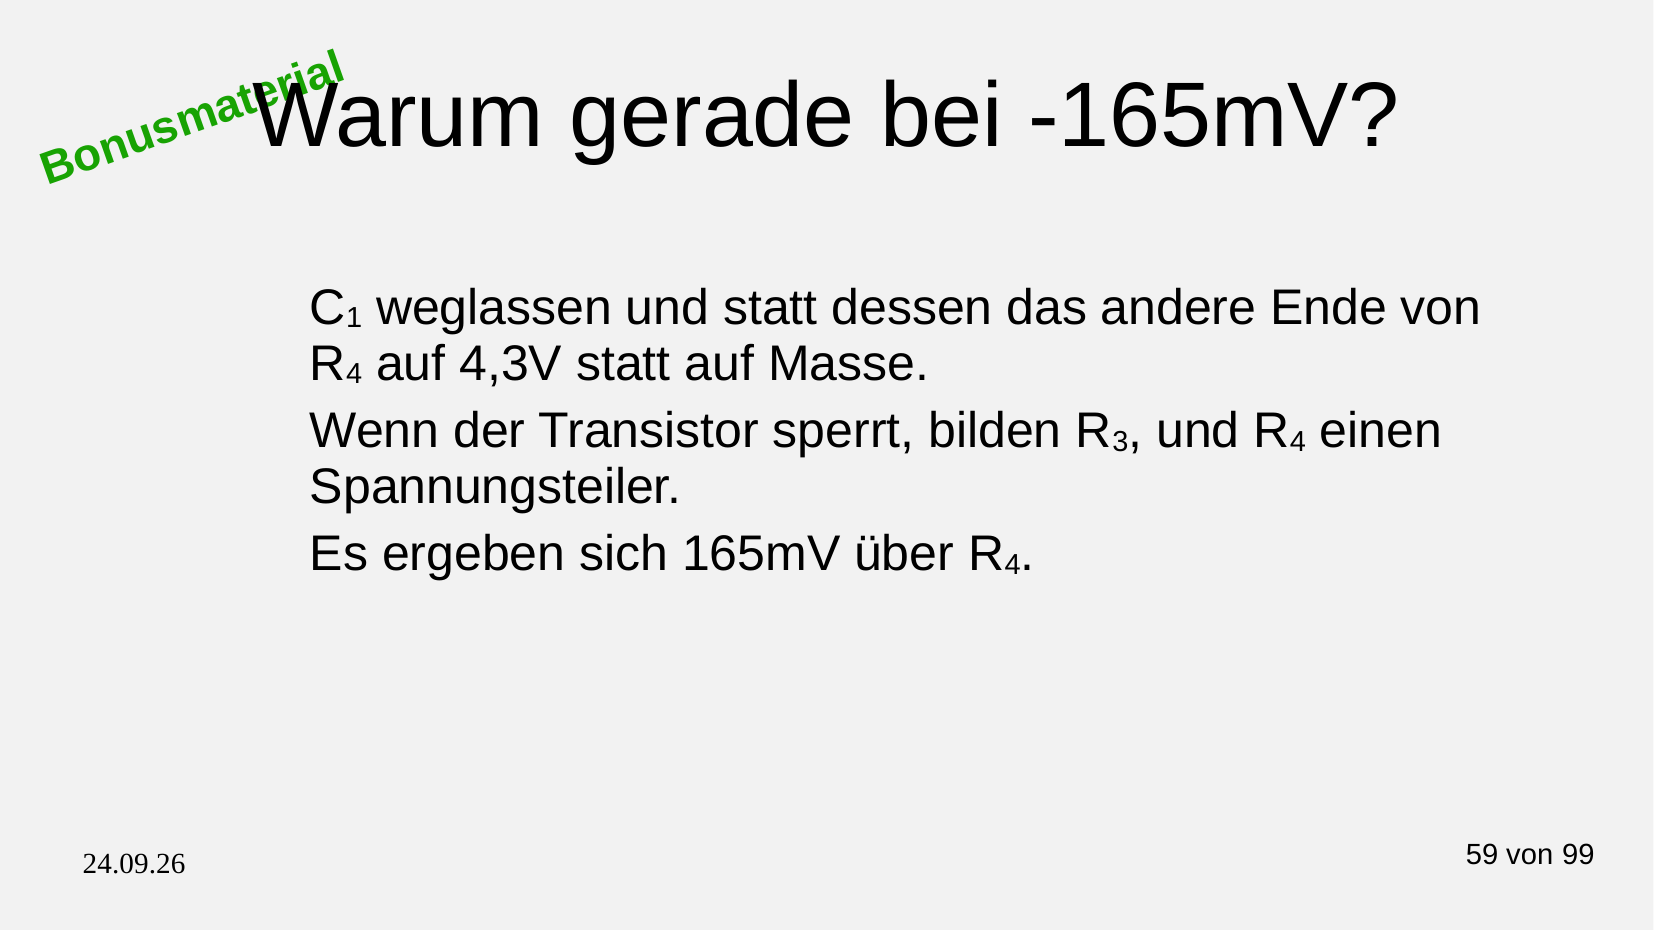

# Warum gerade bei -165mV?
C1 weglassen und statt dessen das andere Ende von R4 auf 4,3V statt auf Masse.
Wenn der Transistor sperrt, bilden R3, und R4 einen Spannungsteiler.
Es ergeben sich 165mV über R4.
59